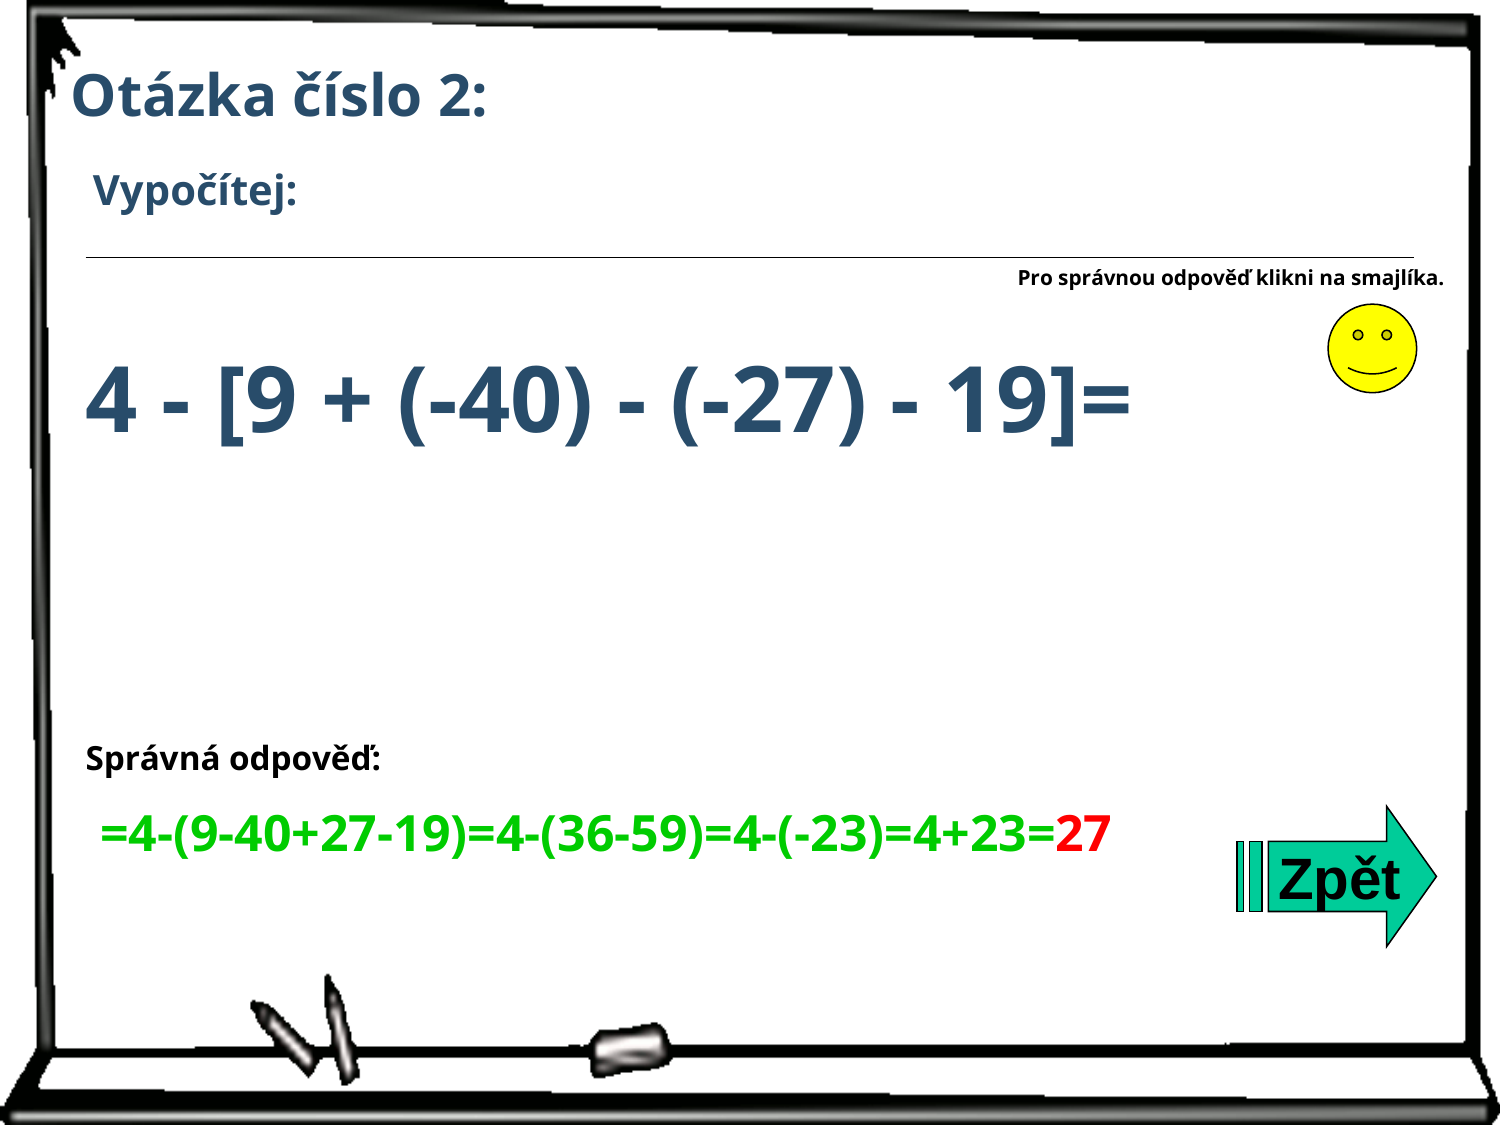

Otázka číslo 2:
Vypočítej:
Pro správnou odpověď klikni na smajlíka.
4 - [9 + (-40) - (-27) - 19]=
Správná odpověď:
=4-(9-40+27-19)=4-(36-59)=4-(-23)=4+23=27
Zpět